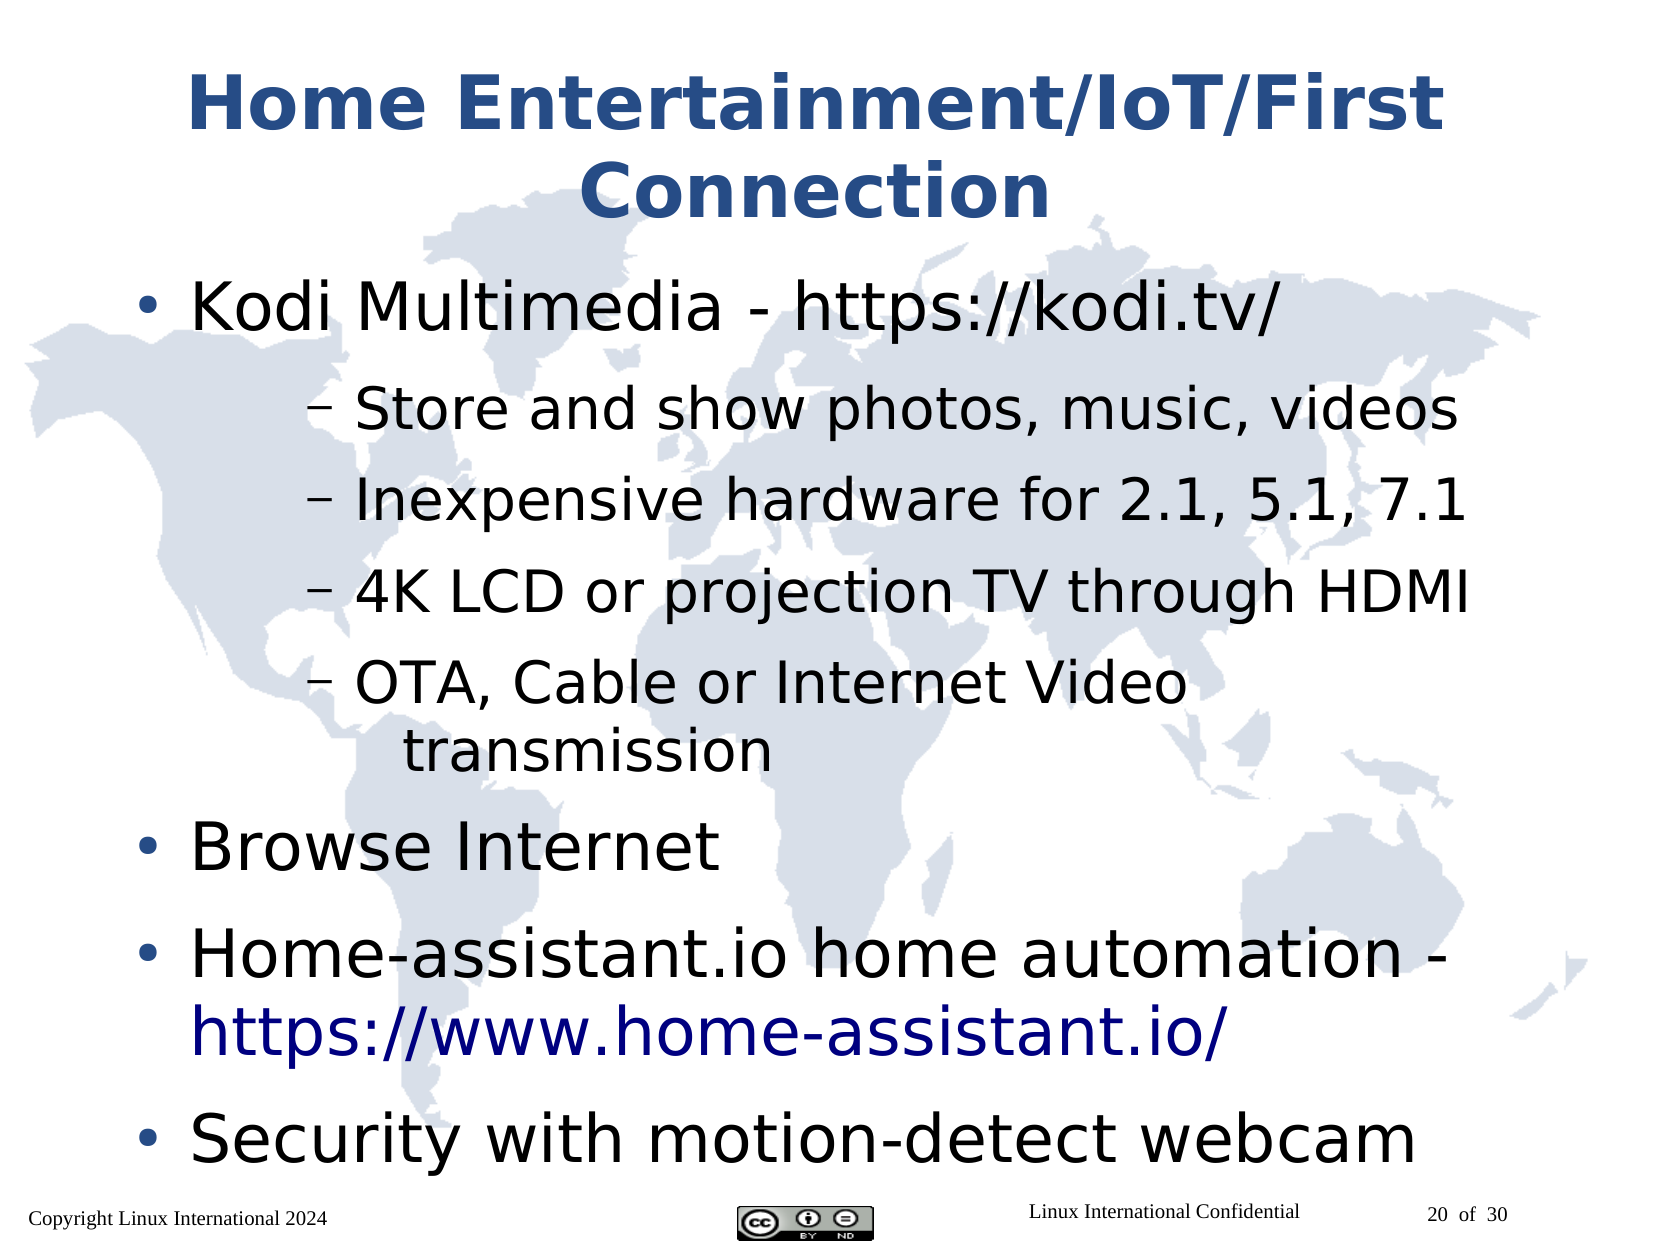

# Home Entertainment/IoT/First Connection
Kodi Multimedia - https://kodi.tv/
Store and show photos, music, videos
Inexpensive hardware for 2.1, 5.1, 7.1
4K LCD or projection TV through HDMI
OTA, Cable or Internet Video transmission
Browse Internet
Home-assistant.io home automation - https://www.home-assistant.io/
Security with motion-detect webcam